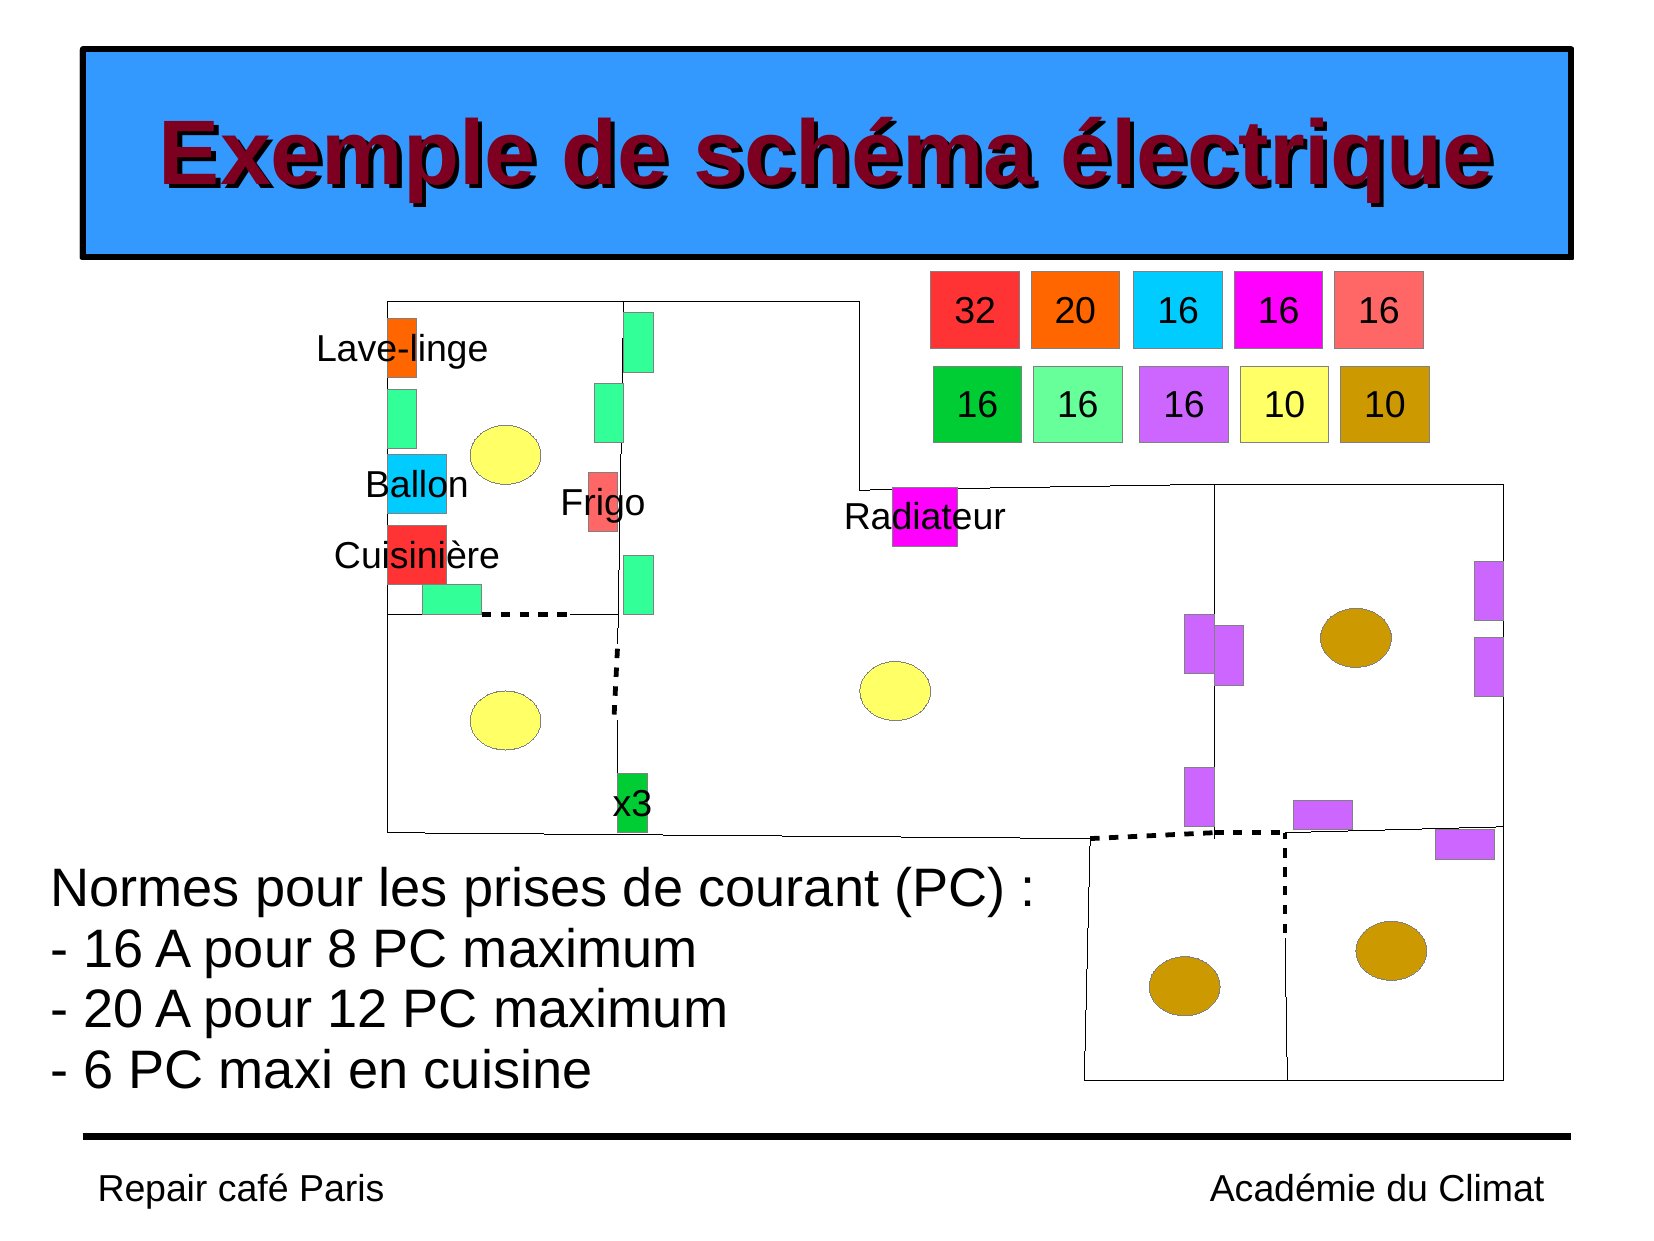

# Exemple de schéma électrique
32
20
16
16
16
Lave-linge
16
16
16
10
10
Ballon
Frigo
Radiateur
Cuisinière
x3
Normes pour les prises de courant (PC) :
- 16 A pour 8 PC maximum
- 20 A pour 12 PC maximum
- 6 PC maxi en cuisine
Repair café Paris	Académie du Climat